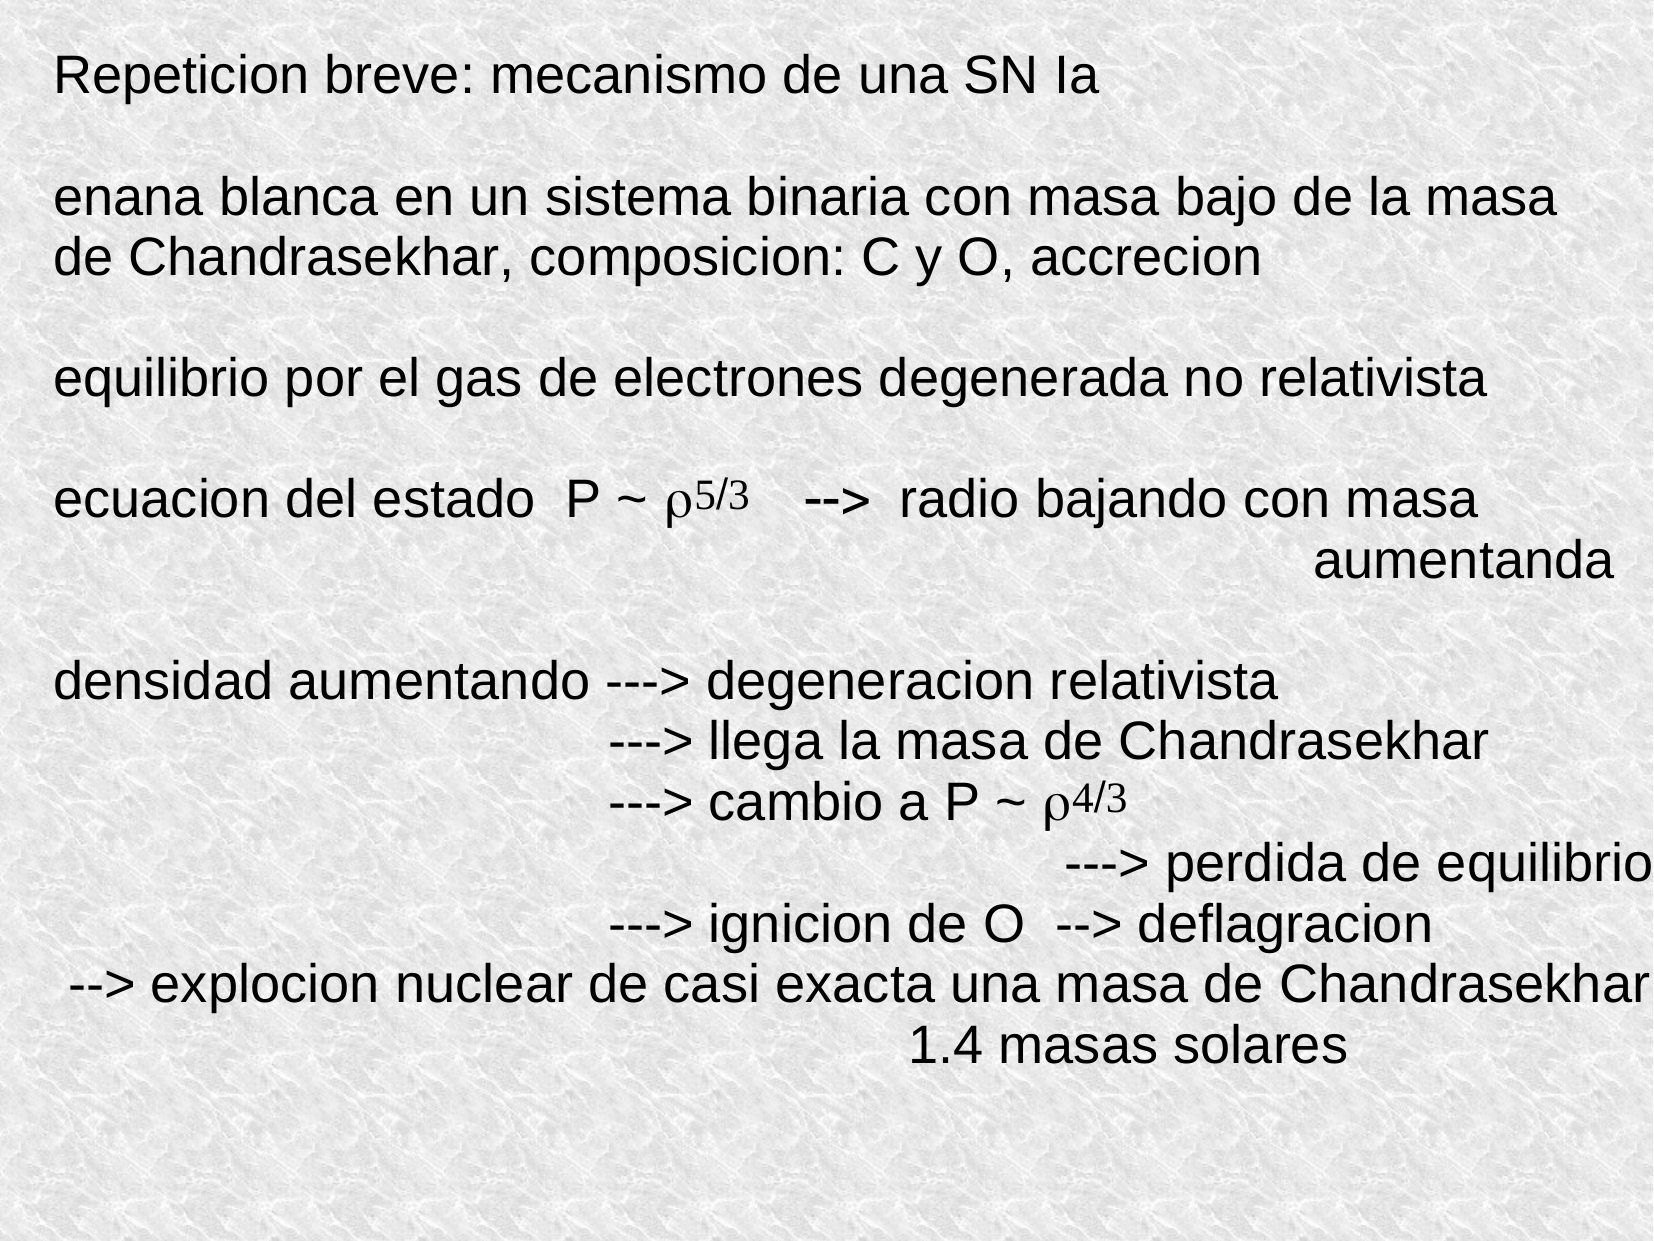

Repeticion breve: mecanismo de una SN Ia
enana blanca en un sistema binaria con masa bajo de la masa
de Chandrasekhar, composicion: C y O, accrecion
equilibrio por el gas de electrones degenerada no relativista
ecuacion del estado P ~ 5/3 --> radio bajando con masa
 aumentanda
densidad aumentando ---> degeneracion relativista
 ---> llega la masa de Chandrasekhar
 ---> cambio a P ~ 4/3
 ---> perdida de equilibrio ---> colapso
 ---> ignicion de O --> deflagracion
 --> explocion nuclear de casi exacta una masa de Chandrasekhar
 1.4 masas solares